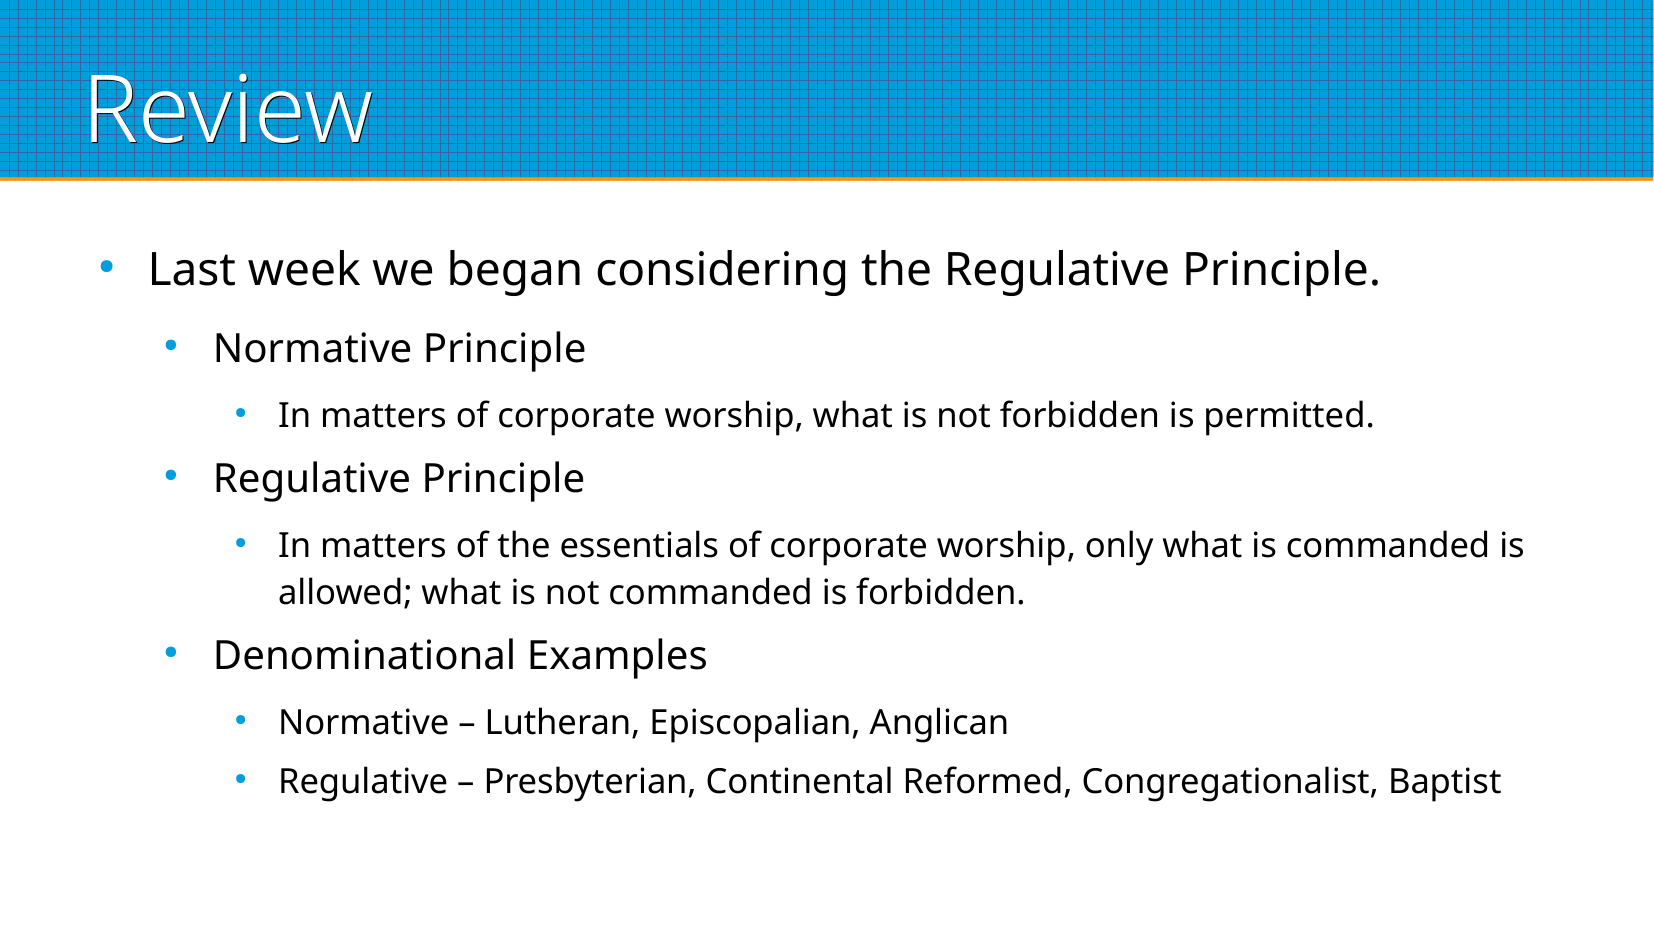

# Review
Last week we began considering the Regulative Principle.
Normative Principle
In matters of corporate worship, what is not forbidden is permitted.
Regulative Principle
In matters of the essentials of corporate worship, only what is commanded is allowed; what is not commanded is forbidden.
Denominational Examples
Normative – Lutheran, Episcopalian, Anglican
Regulative – Presbyterian, Continental Reformed, Congregationalist, Baptist